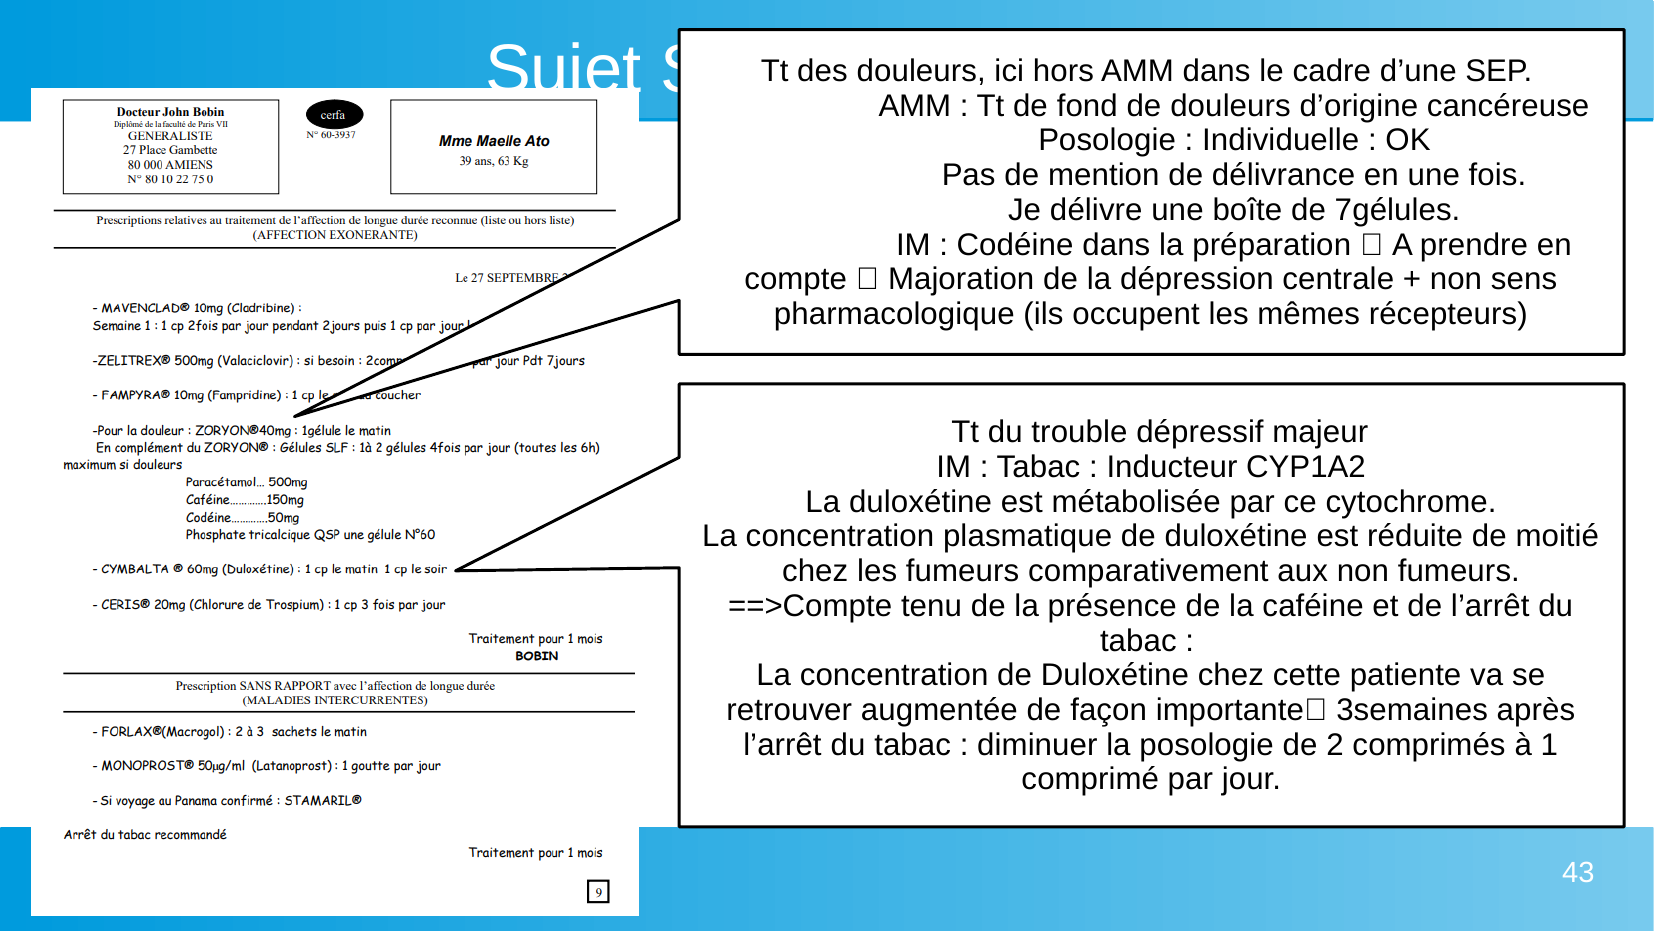

# Sujet Septembre 2022
Tt des douleurs, ici hors AMM dans le cadre d’une SEP.
 AMM : Tt de fond de douleurs d’origine cancéreuse
 Posologie : Individuelle : OK
 Pas de mention de délivrance en une fois.
 Je délivre une boîte de 7gélules.
 IM : Codéine dans la préparation  A prendre en compte  Majoration de la dépression centrale + non sens pharmacologique (ils occupent les mêmes récepteurs)
 Tt du trouble dépressif majeur
IM : Tabac : Inducteur CYP1A2
La duloxétine est métabolisée par ce cytochrome.
La concentration plasmatique de duloxétine est réduite de moitié chez les fumeurs comparativement aux non fumeurs.
==>Compte tenu de la présence de la caféine et de l’arrêt du tabac :
La concentration de Duloxétine chez cette patiente va se retrouver augmentée de façon importante 3semaines après l’arrêt du tabac : diminuer la posologie de 2 comprimés à 1 comprimé par jour.
43